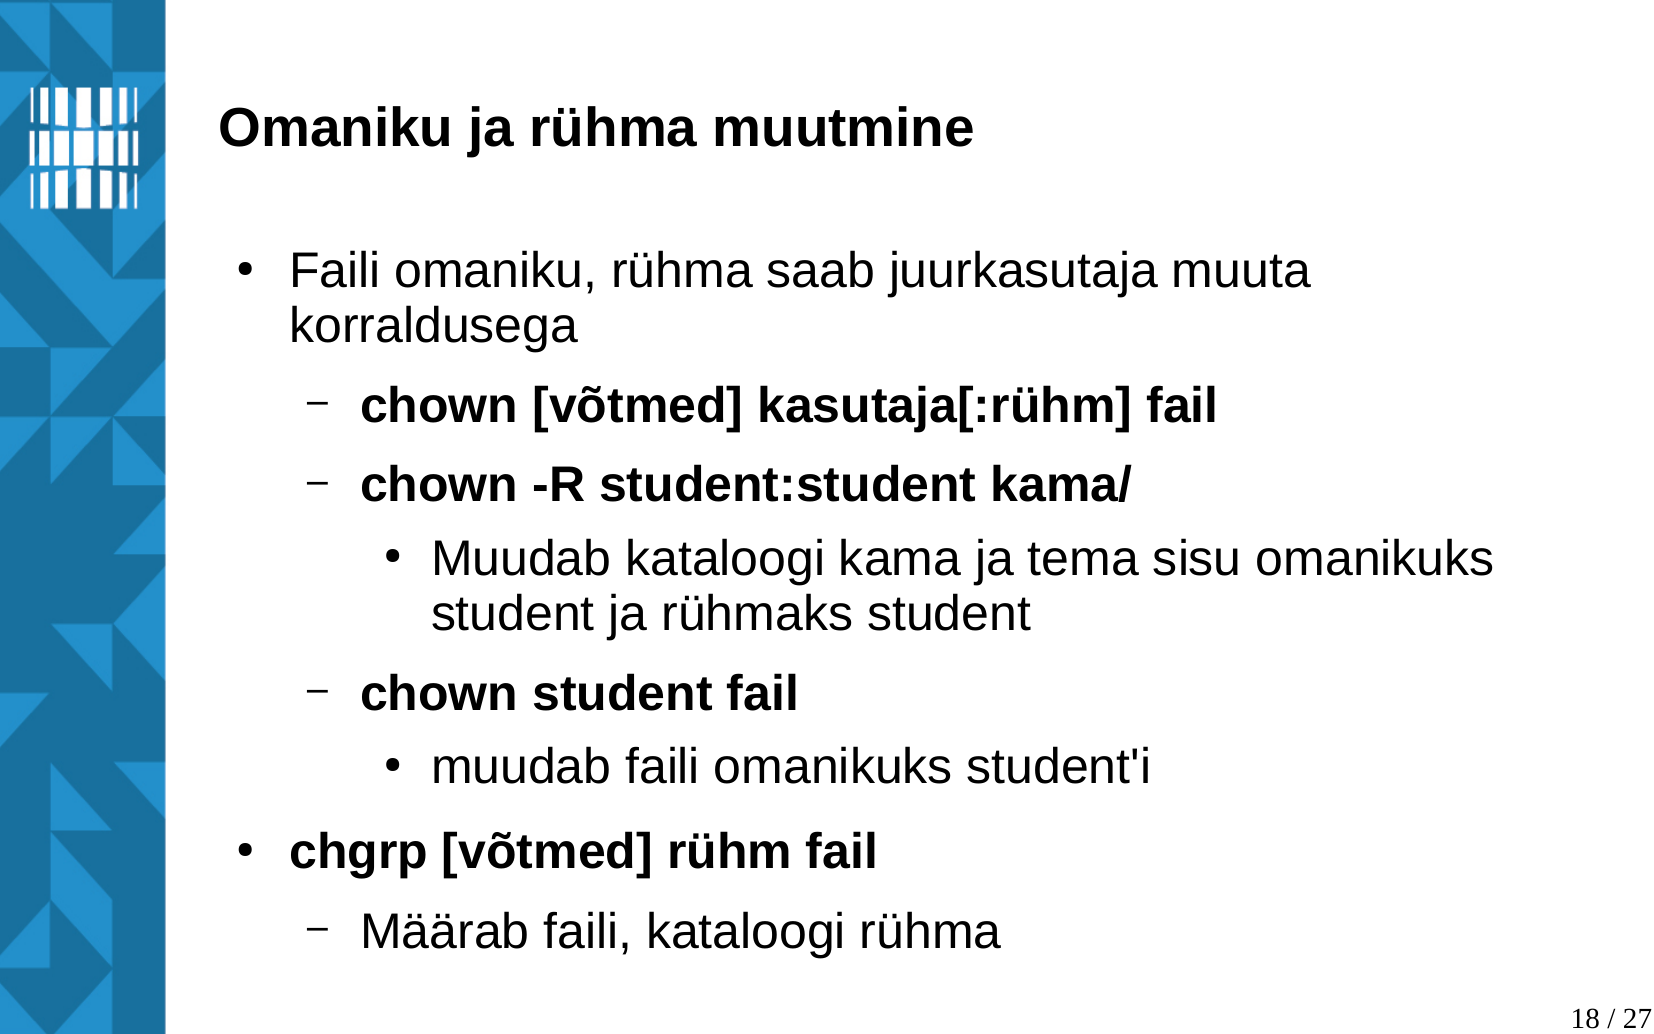

# Omaniku ja rühma muutmine
Faili omaniku, rühma saab juurkasutaja muuta korraldusega
chown [võtmed] kasutaja[:rühm] fail
chown -R student:student kama/
Muudab kataloogi kama ja tema sisu omanikuks student ja rühmaks student
chown student fail
muudab faili omanikuks student'i
chgrp [võtmed] rühm fail
Määrab faili, kataloogi rühma
18